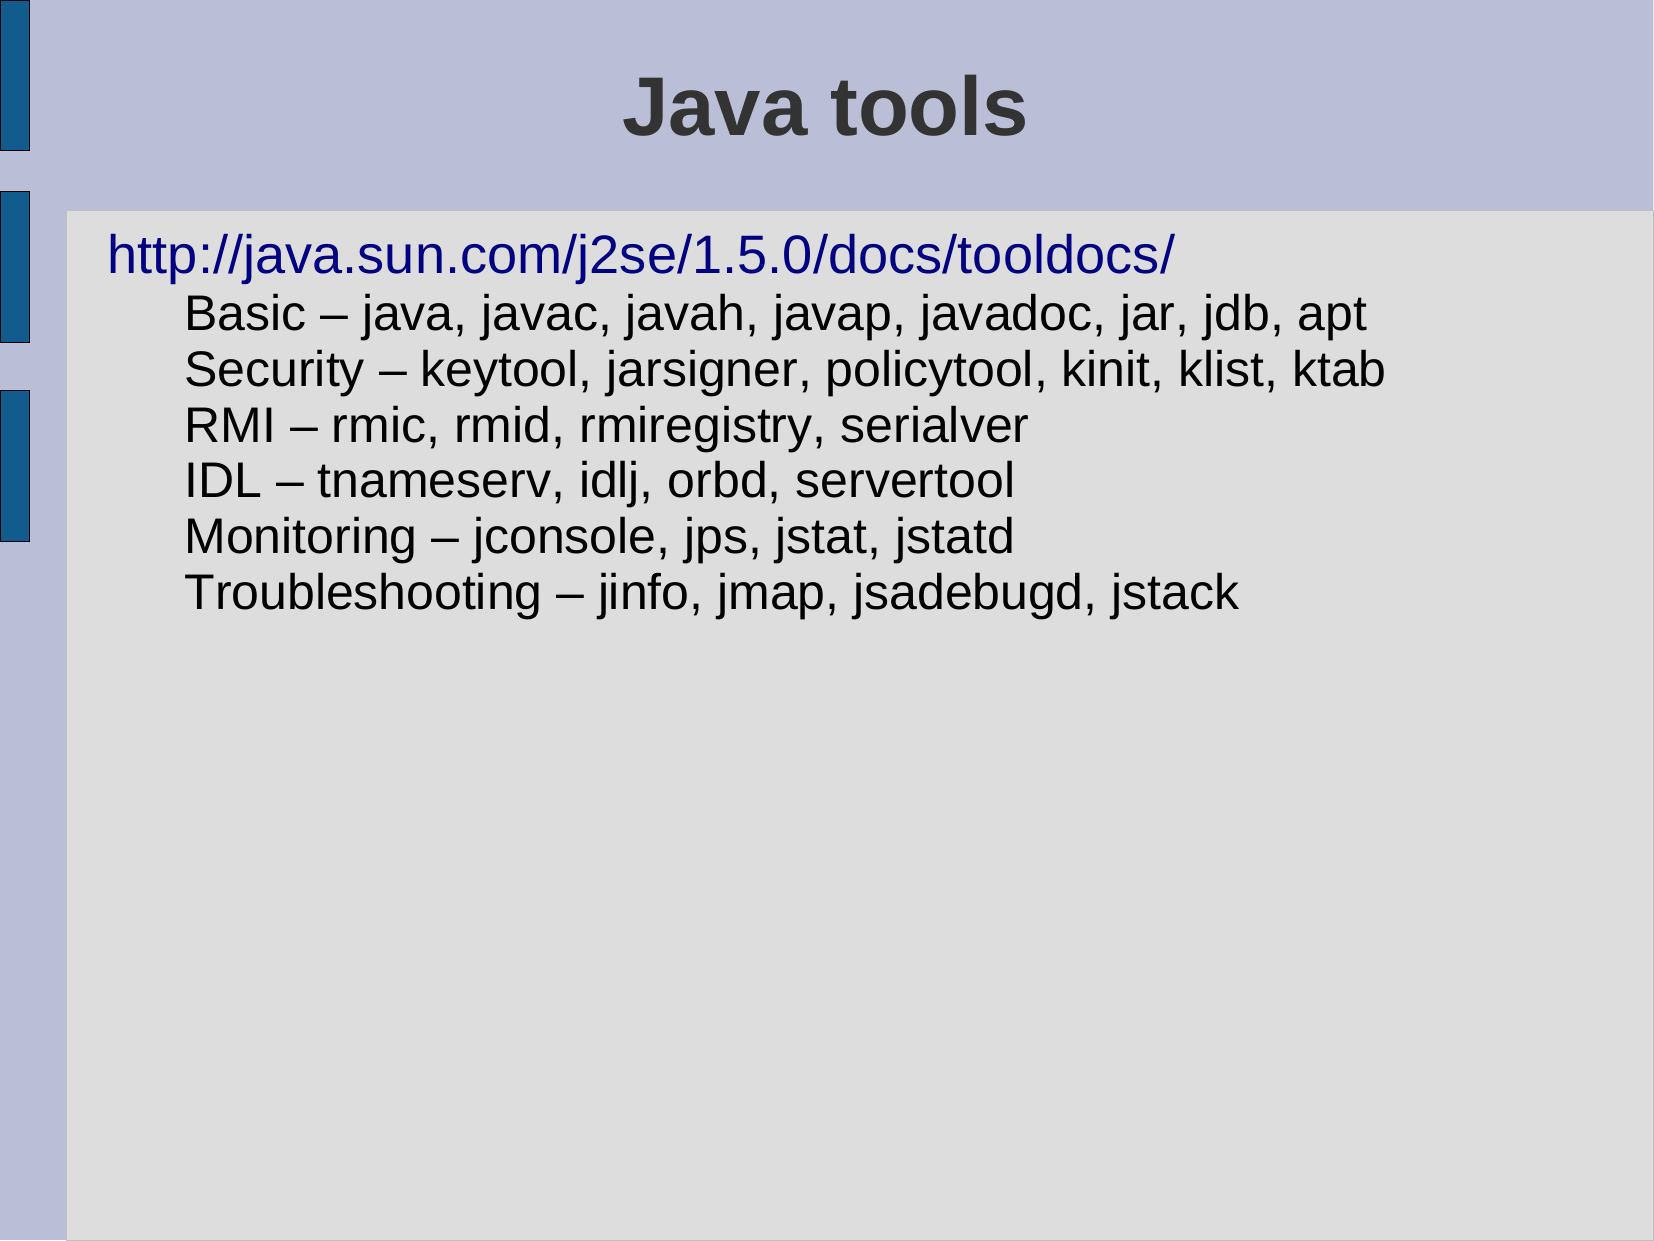

# Java tools
http://java.sun.com/j2se/1.5.0/docs/tooldocs/
Basic – java, javac, javah, javap, javadoc, jar, jdb, apt
Security – keytool, jarsigner, policytool, kinit, klist, ktab
RMI – rmic, rmid, rmiregistry, serialver
IDL – tnameserv, idlj, orbd, servertool
Monitoring – jconsole, jps, jstat, jstatd
Troubleshooting – jinfo, jmap, jsadebugd, jstack